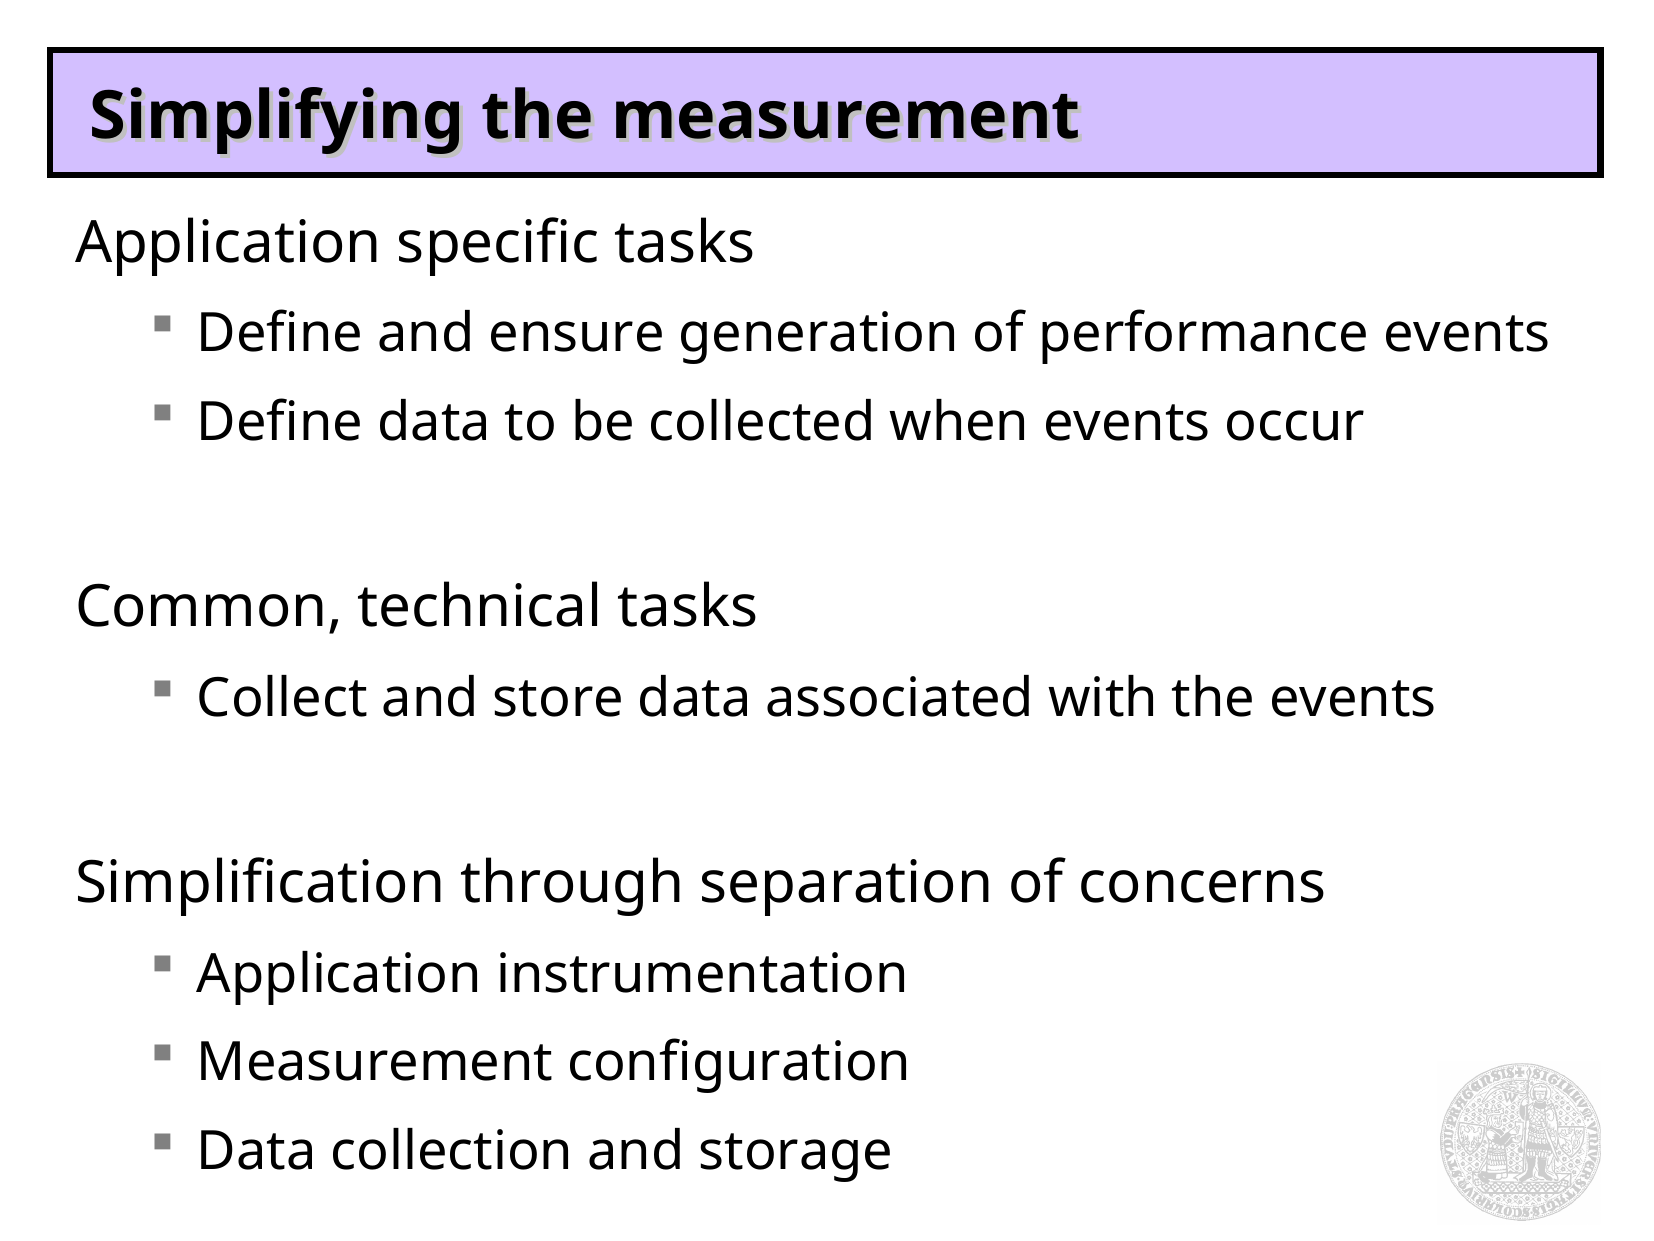

# Simplifying the measurement
Application specific tasks
Define and ensure generation of performance events
Define data to be collected when events occur
Common, technical tasks
Collect and store data associated with the events
Simplification through separation of concerns
Application instrumentation
Measurement configuration
Data collection and storage